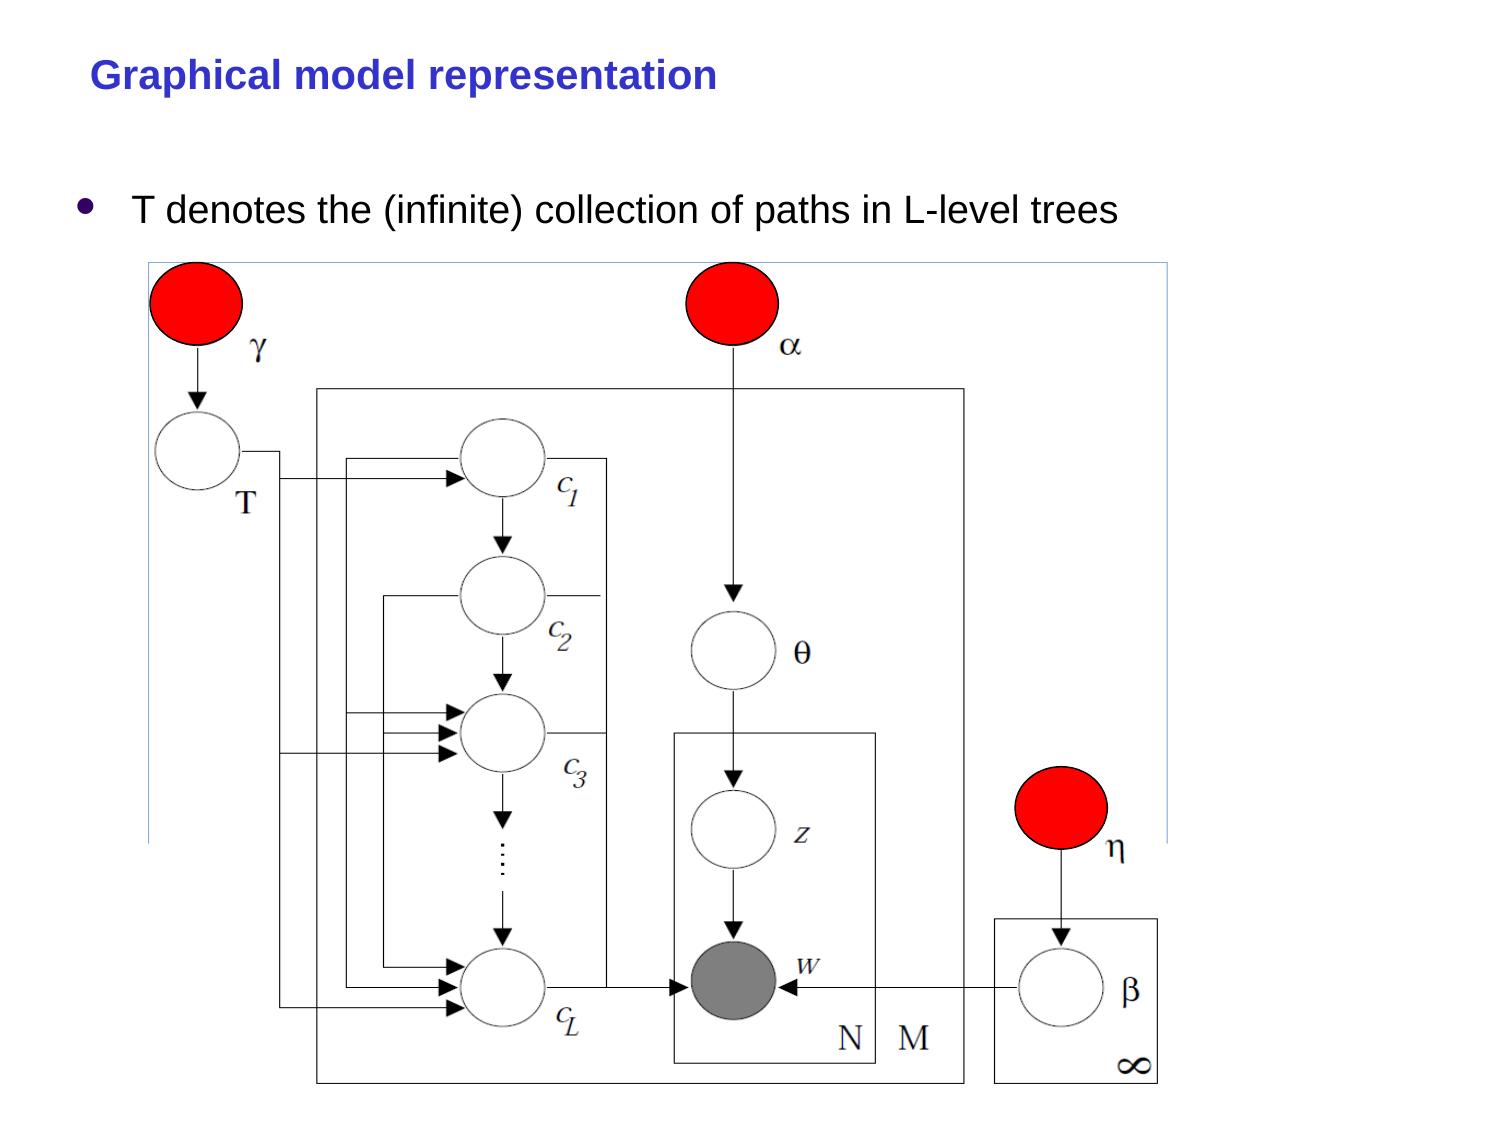

# Graphical model representation
T denotes the (infinite) collection of paths in L-level trees